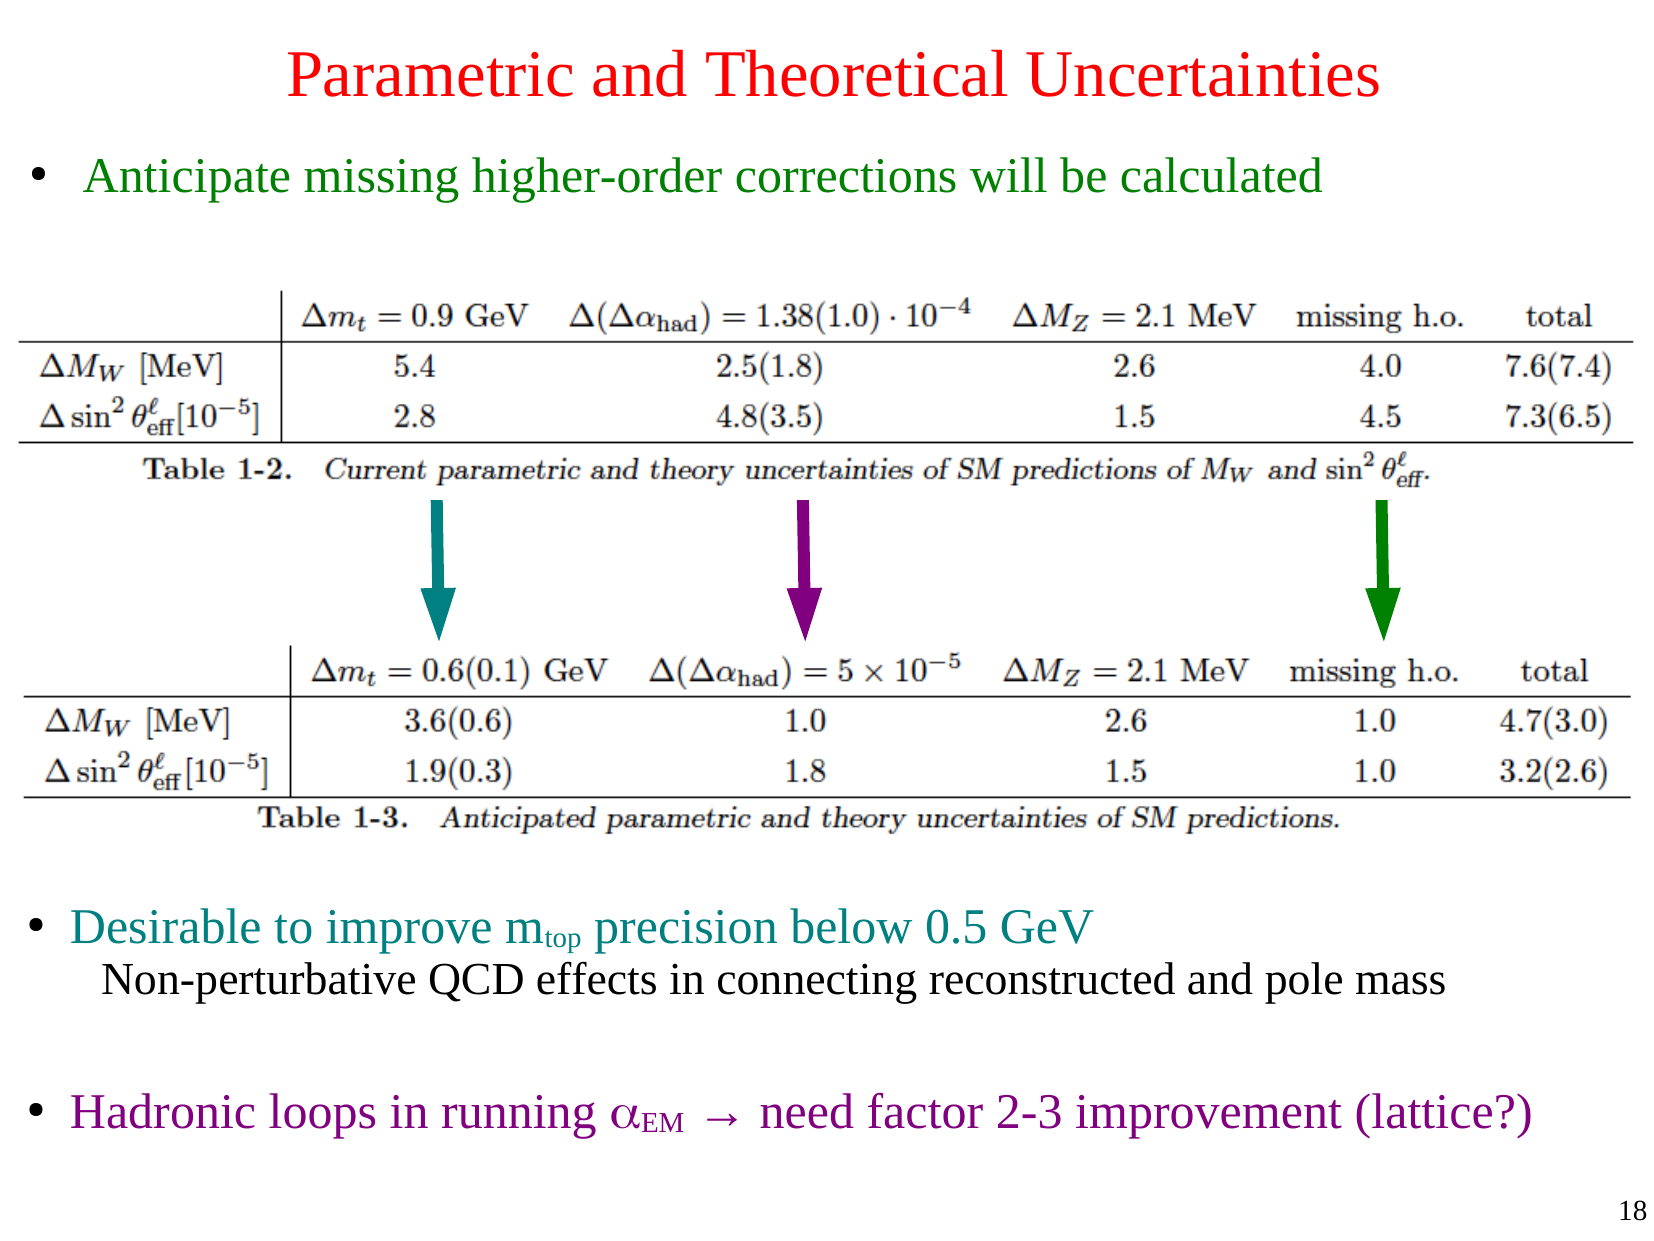

# Parametric and Theoretical Uncertainties
Anticipate missing higher-order corrections will be calculated
 Desirable to improve mtop precision below 0.5 GeV
	Non-perturbative QCD effects in connecting reconstructed and pole mass
 Hadronic loops in running αEM → need factor 2-3 improvement (lattice?)
18